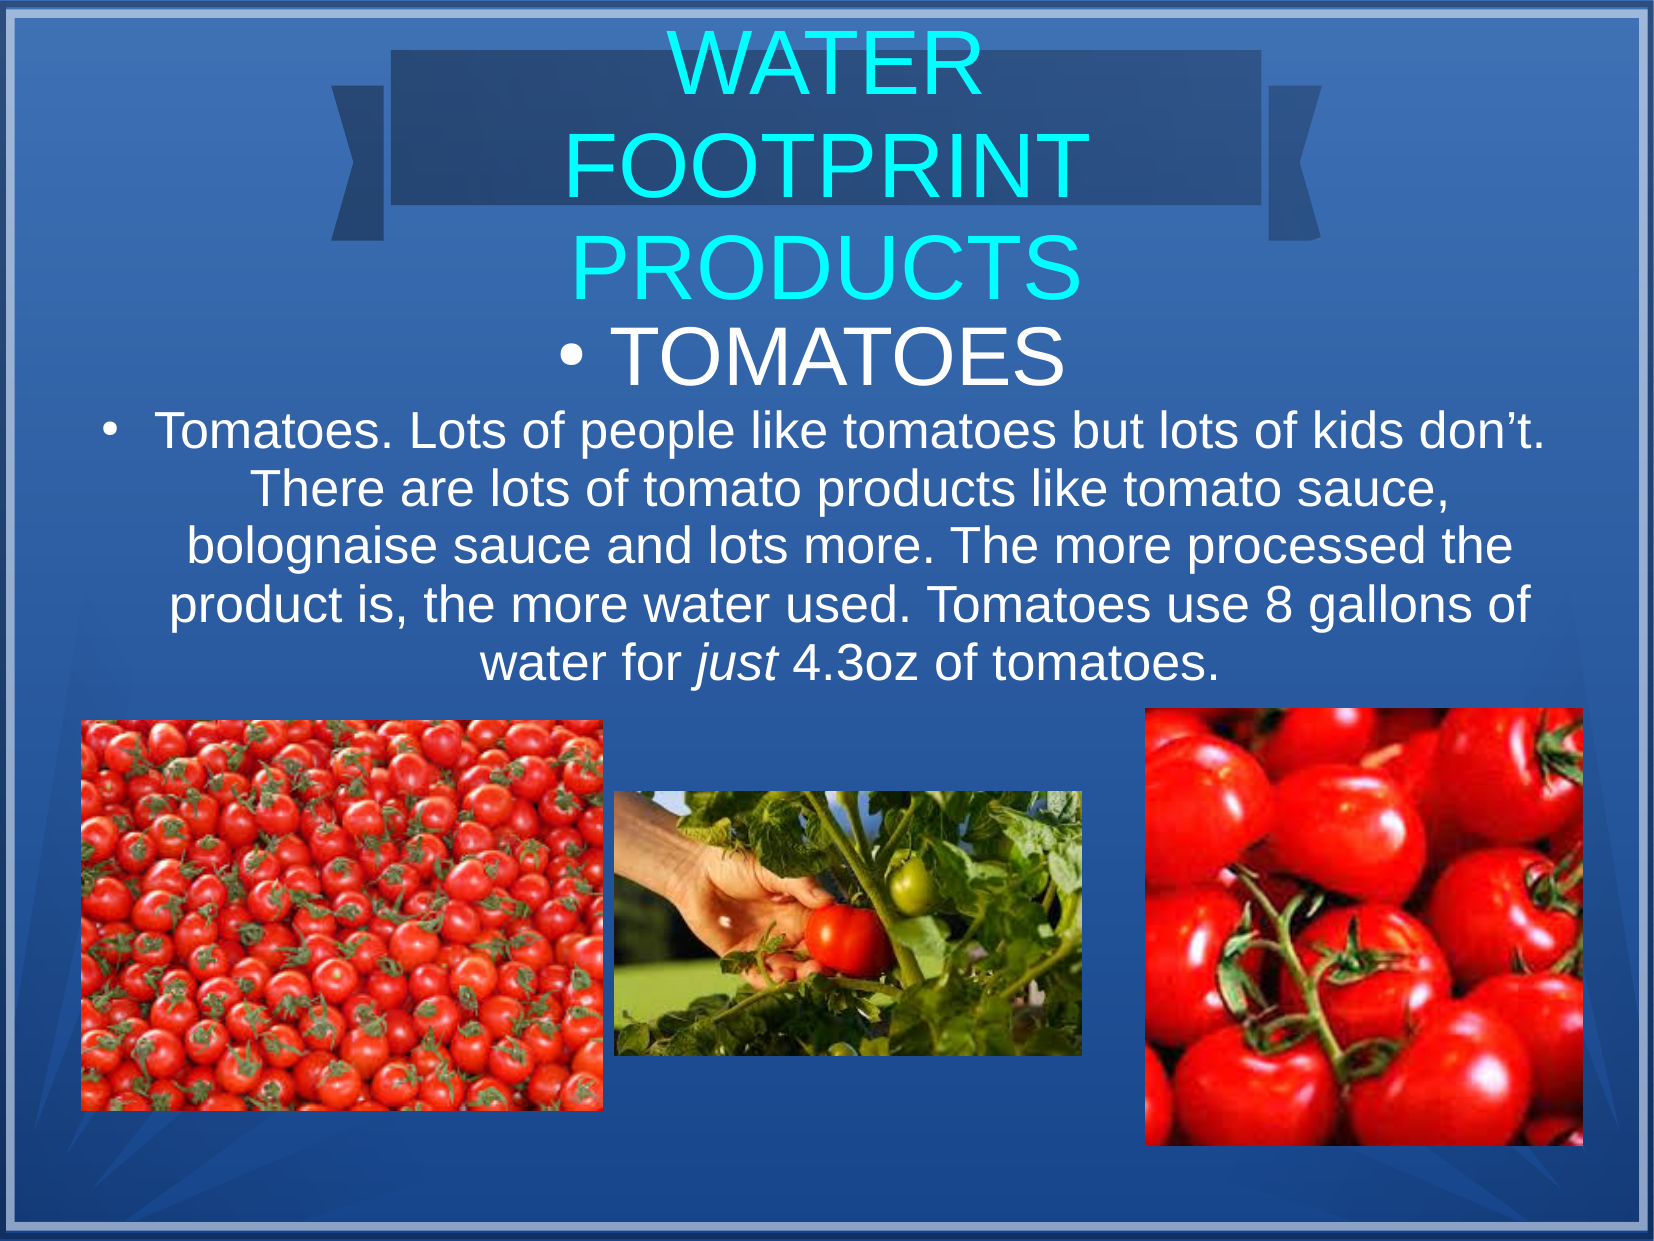

# WATER FOOTPRINT PRODUCTS
TOMATOES
Tomatoes. Lots of people like tomatoes but lots of kids don’t. There are lots of tomato products like tomato sauce, bolognaise sauce and lots more. The more processed the product is, the more water used. Tomatoes use 8 gallons of water for just 4.3oz of tomatoes.